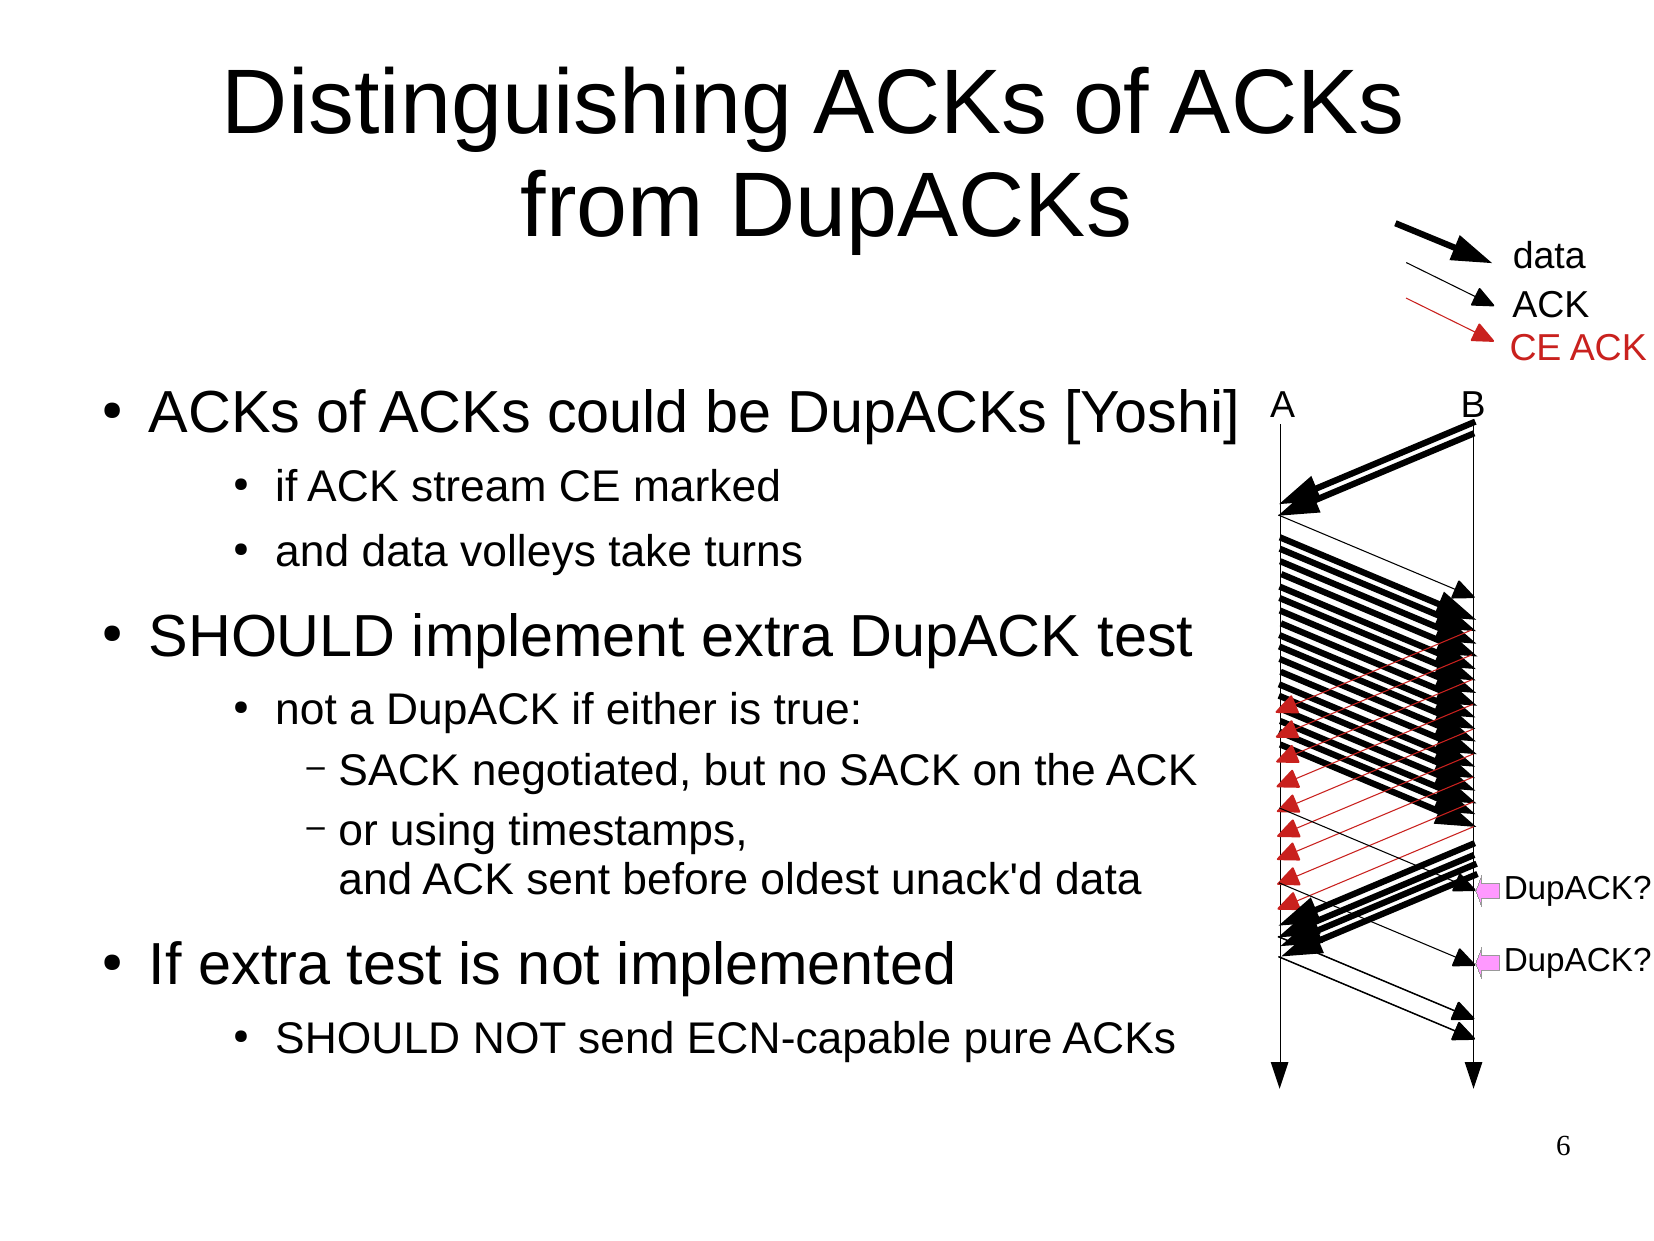

# Distinguishing ACKs of ACKs from DupACKs
data
ACK
CE ACK
A
B
ACKs of ACKs could be DupACKs [Yoshi]
if ACK stream CE marked
and data volleys take turns
SHOULD implement extra DupACK test
not a DupACK if either is true:
SACK negotiated, but no SACK on the ACK
or using timestamps,
and ACK sent before oldest unack'd data
If extra test is not implemented
SHOULD NOT send ECN-capable pure ACKs
DupACK?
DupACK?
6